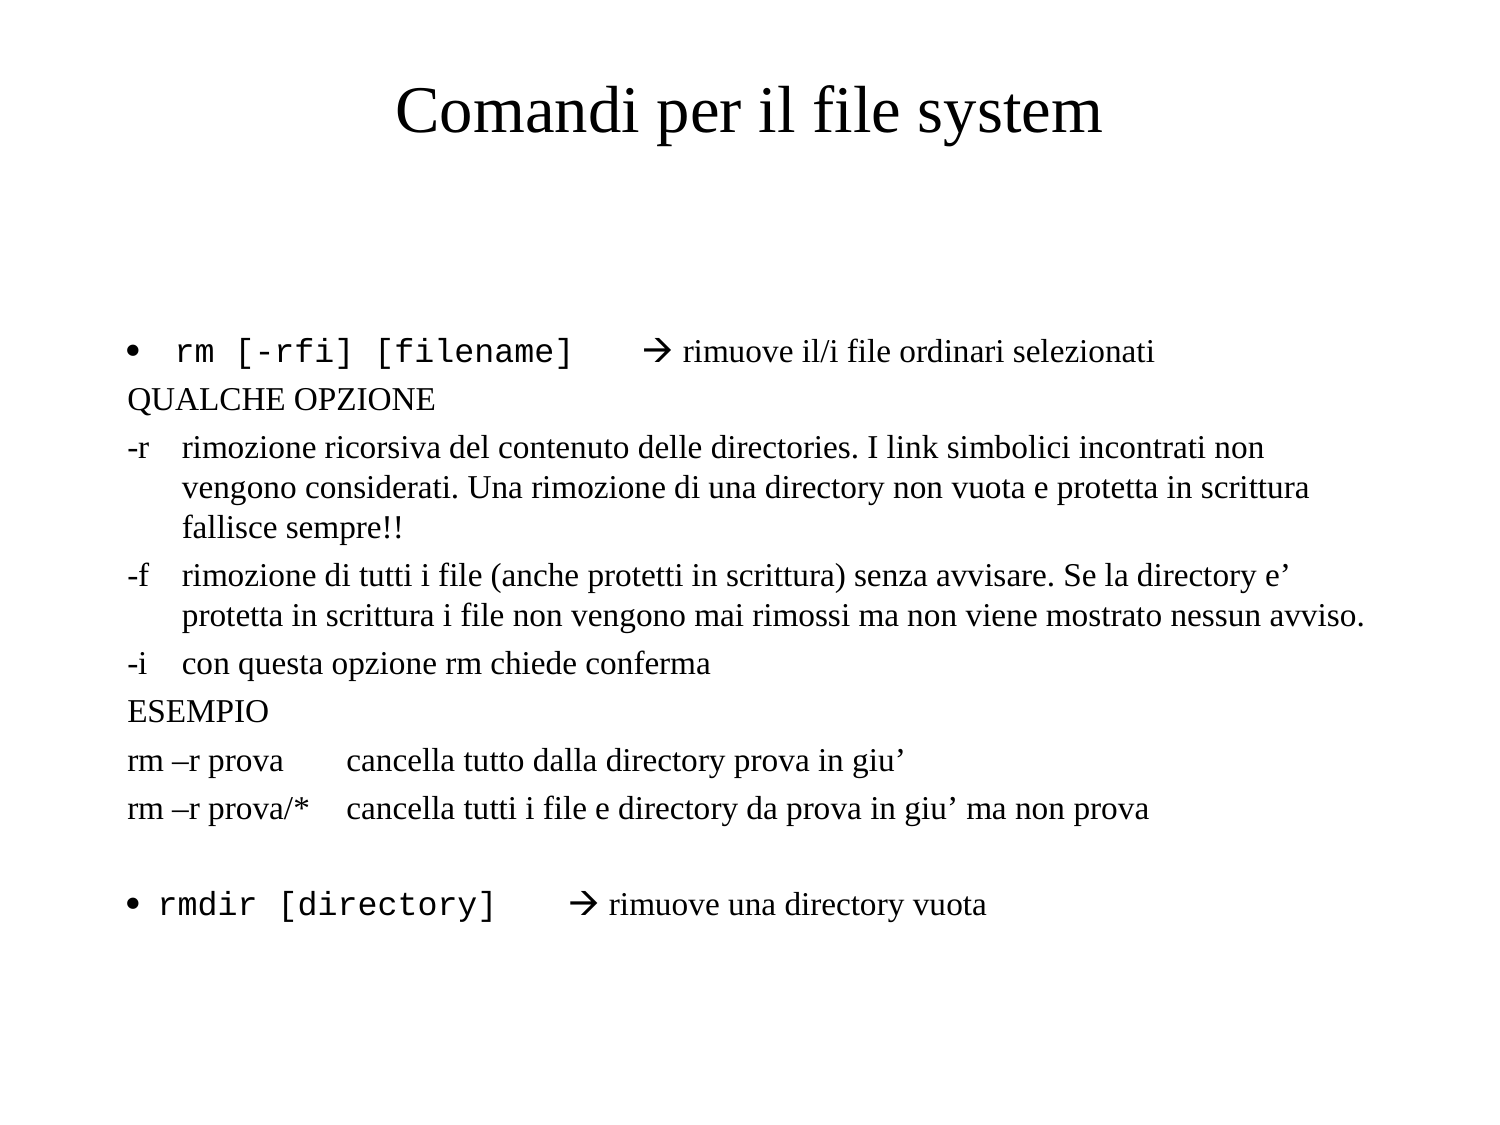

# Comandi per il file system
rm [-rfi] [filename] 	 rimuove il/i file ordinari selezionati
QUALCHE OPZIONE
-r 	rimozione ricorsiva del contenuto delle directories. I link simbolici incontrati non vengono considerati. Una rimozione di una directory non vuota e protetta in scrittura fallisce sempre!!
-f 	rimozione di tutti i file (anche protetti in scrittura) senza avvisare. Se la directory e’ protetta in scrittura i file non vengono mai rimossi ma non viene mostrato nessun avviso.
-i 	con questa opzione rm chiede conferma
ESEMPIO
rm –r prova 	cancella tutto dalla directory prova in giu’
rm –r prova/* 	cancella tutti i file e directory da prova in giu’ ma non prova
rmdir [directory] 	 rimuove una directory vuota